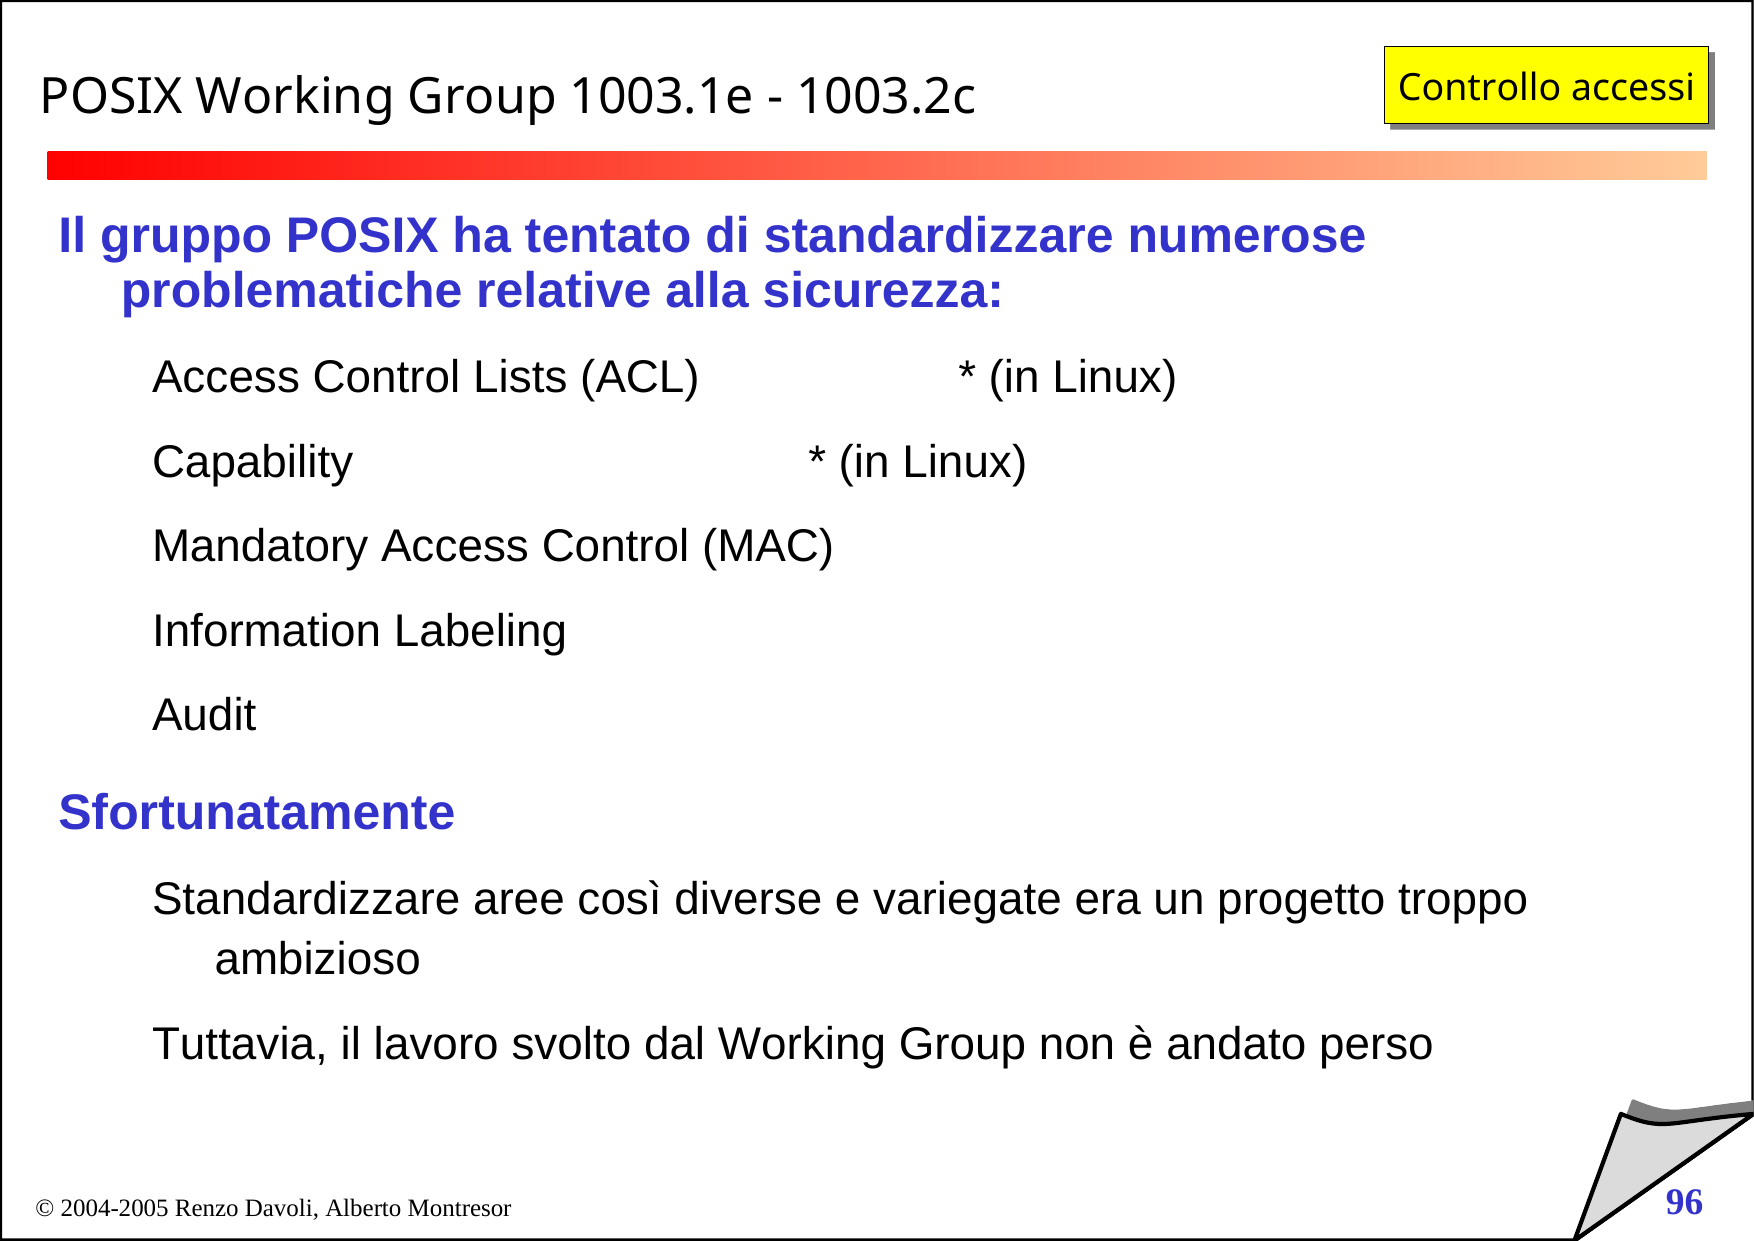

Controllo accessi
# POSIX Working Group 1003.1e - 1003.2c
Il gruppo POSIX ha tentato di standardizzare numerose problematiche relative alla sicurezza:
Access Control Lists (ACL)		* (in Linux)
Capability				* (in Linux)
Mandatory Access Control (MAC)
Information Labeling
Audit
Sfortunatamente
Standardizzare aree così diverse e variegate era un progetto troppo ambizioso
Tuttavia, il lavoro svolto dal Working Group non è andato perso